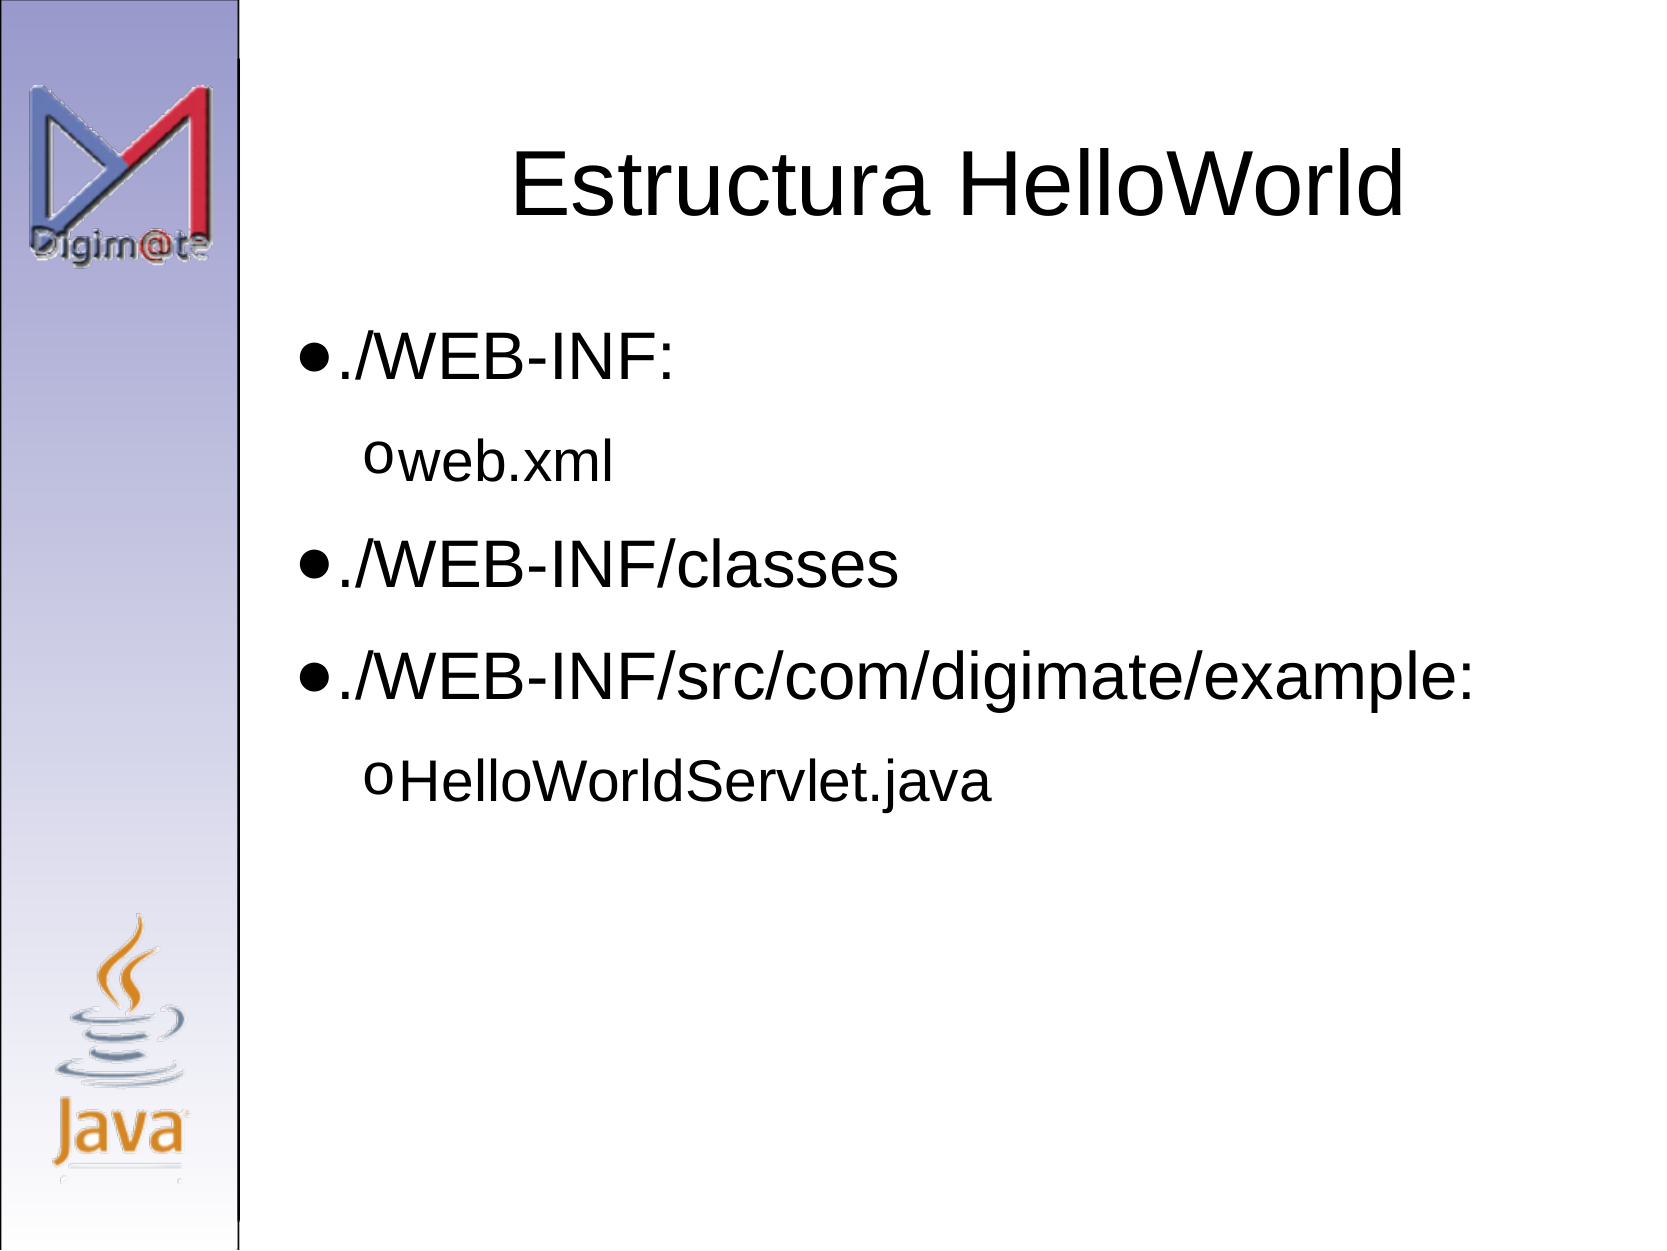

# Estructura HelloWorld
./WEB-INF:
web.xml
./WEB-INF/classes
./WEB-INF/src/com/digimate/example:
HelloWorldServlet.java